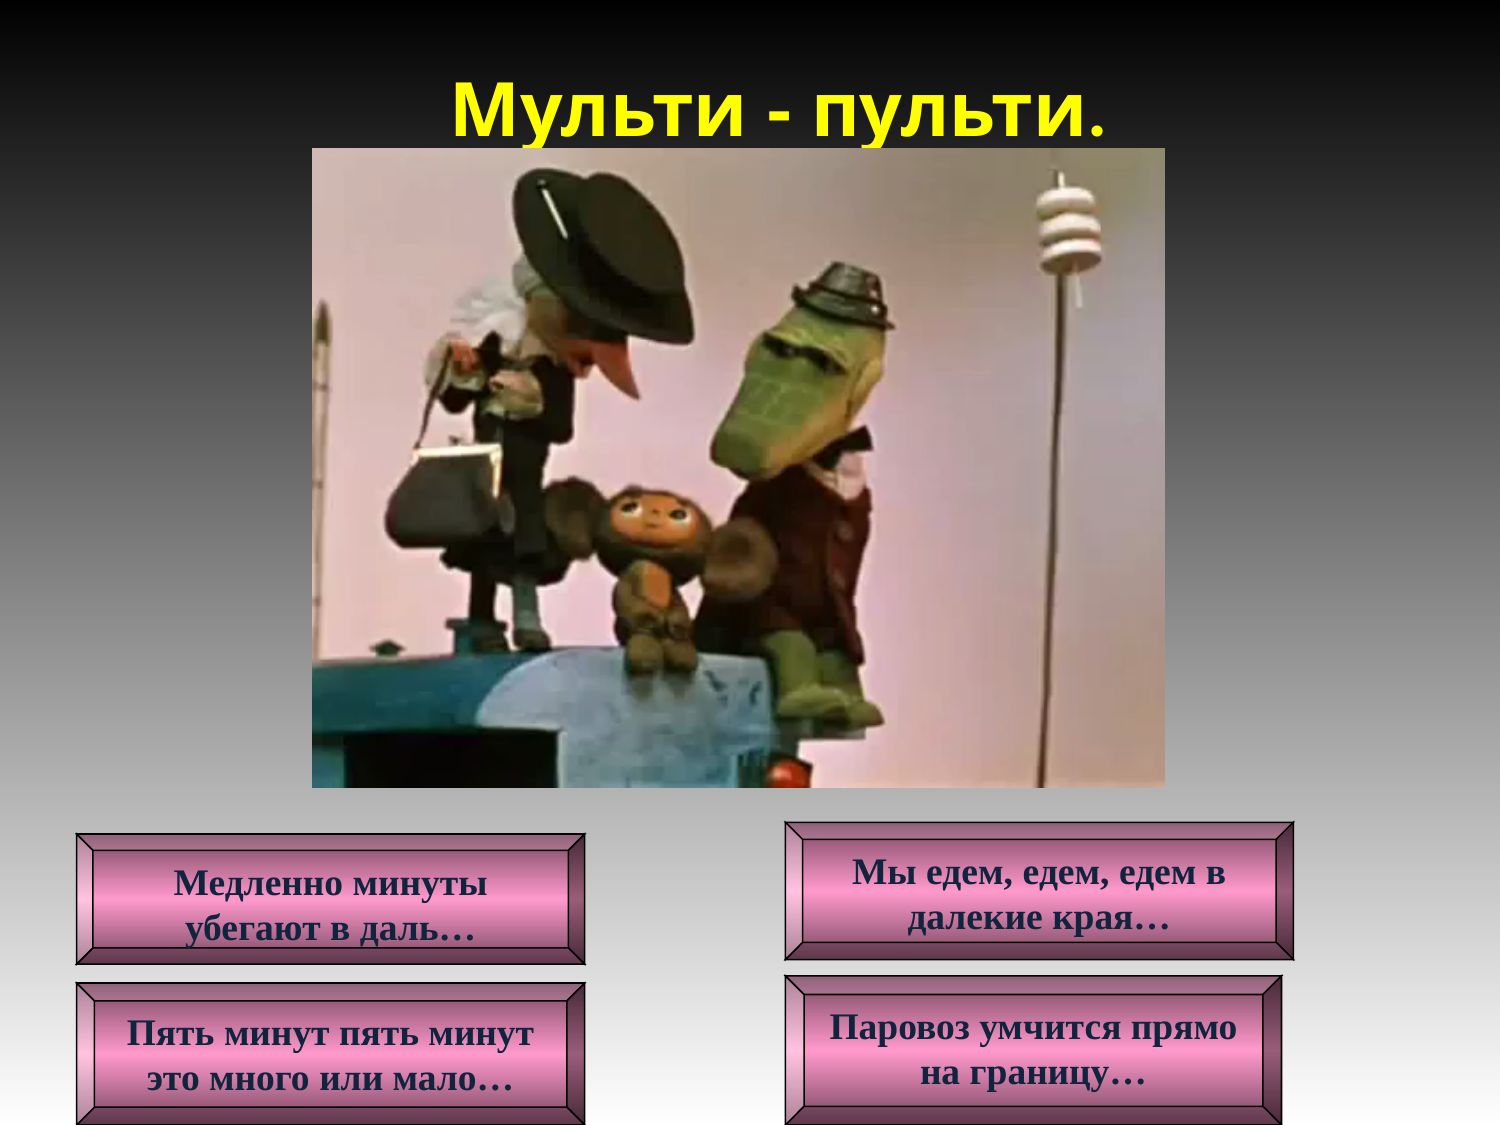

Мульти - пульти.
Мы едем, едем, едем в далекие края…
Медленно минуты убегают в даль…
Паровоз умчится прямо на границу…
Пять минут пять минут это много или мало…